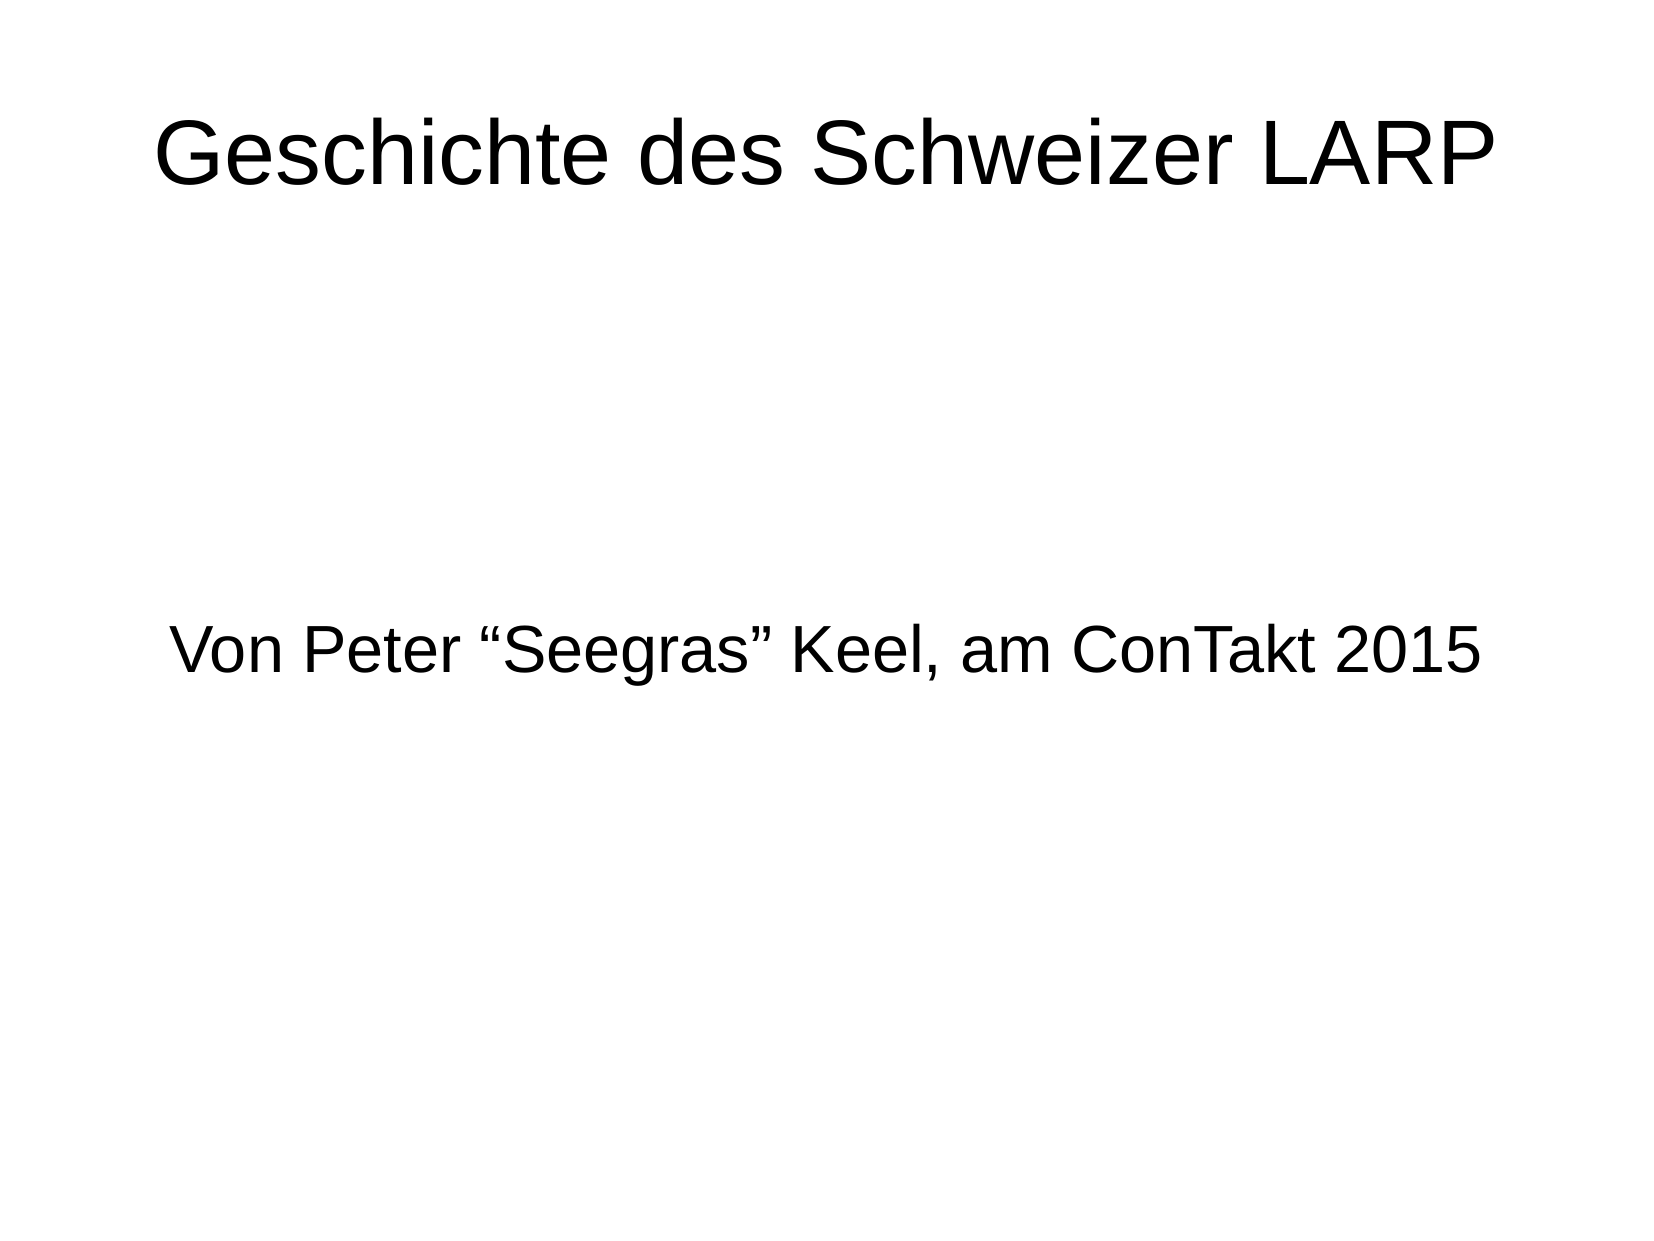

# Geschichte des Schweizer LARP
Von Peter “Seegras” Keel, am ConTakt 2015